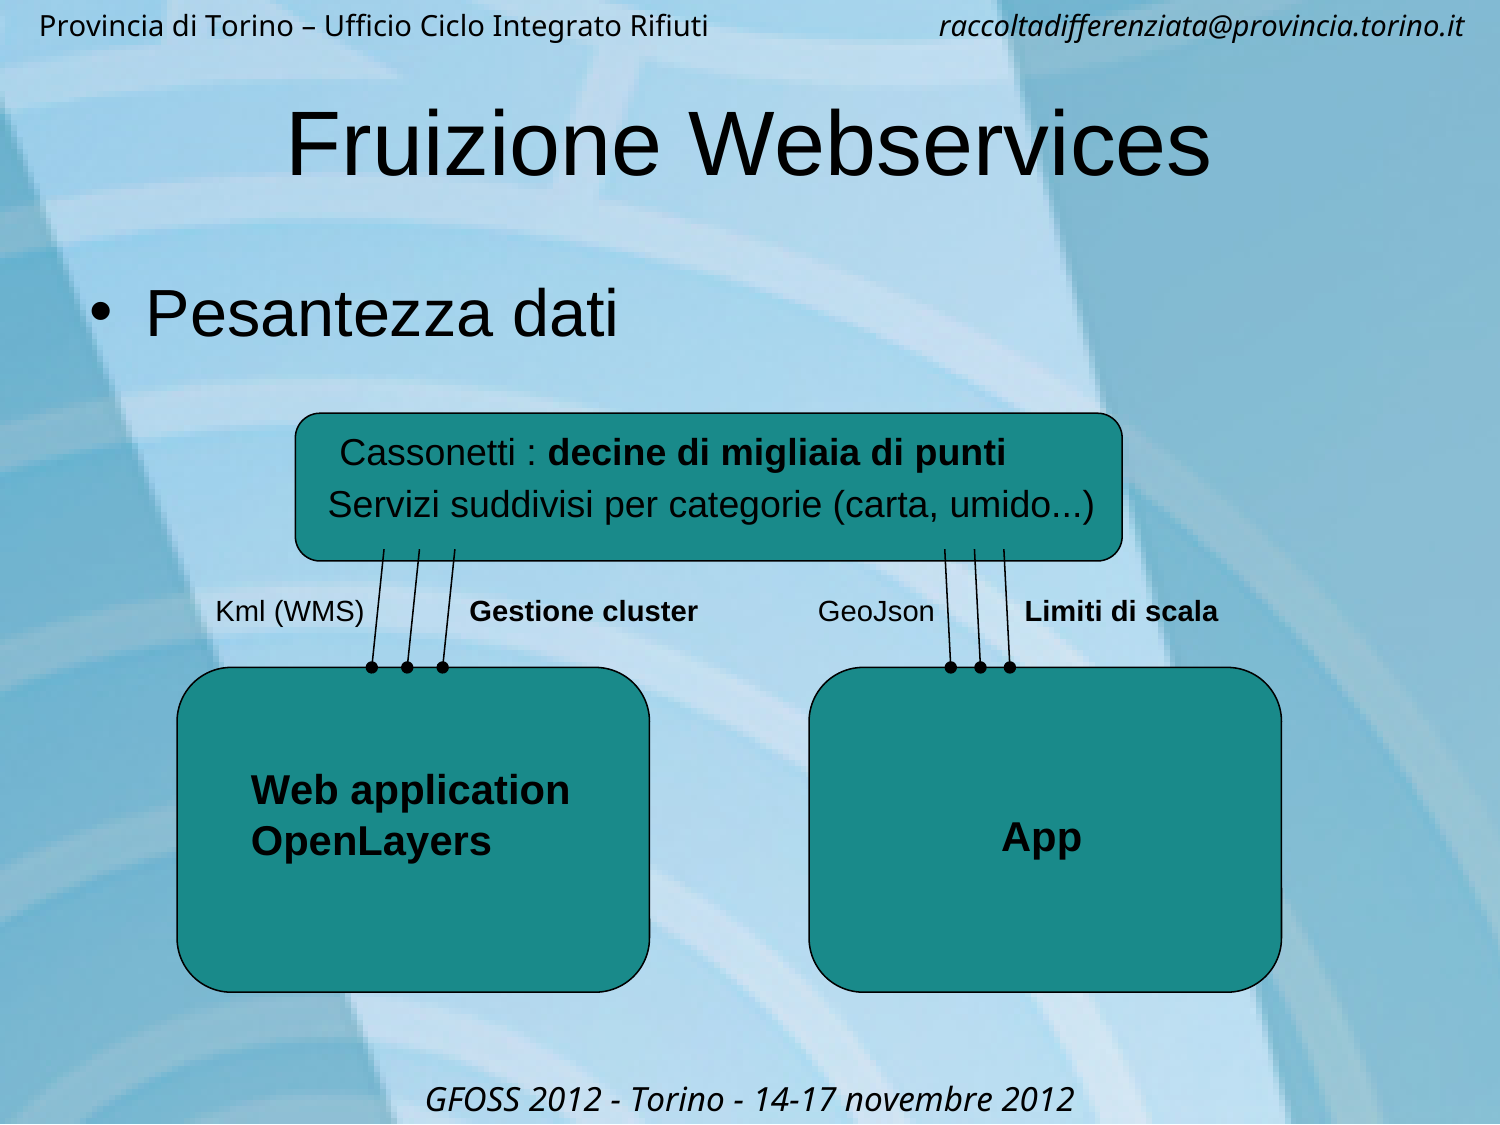

# Fruizione Webservices
Pesantezza dati
Cassonetti : decine di migliaia di punti
Servizi suddivisi per categorie (carta, umido...)
Kml (WMS)
Gestione cluster
GeoJson
Limiti di scala
Web application
OpenLayers
App